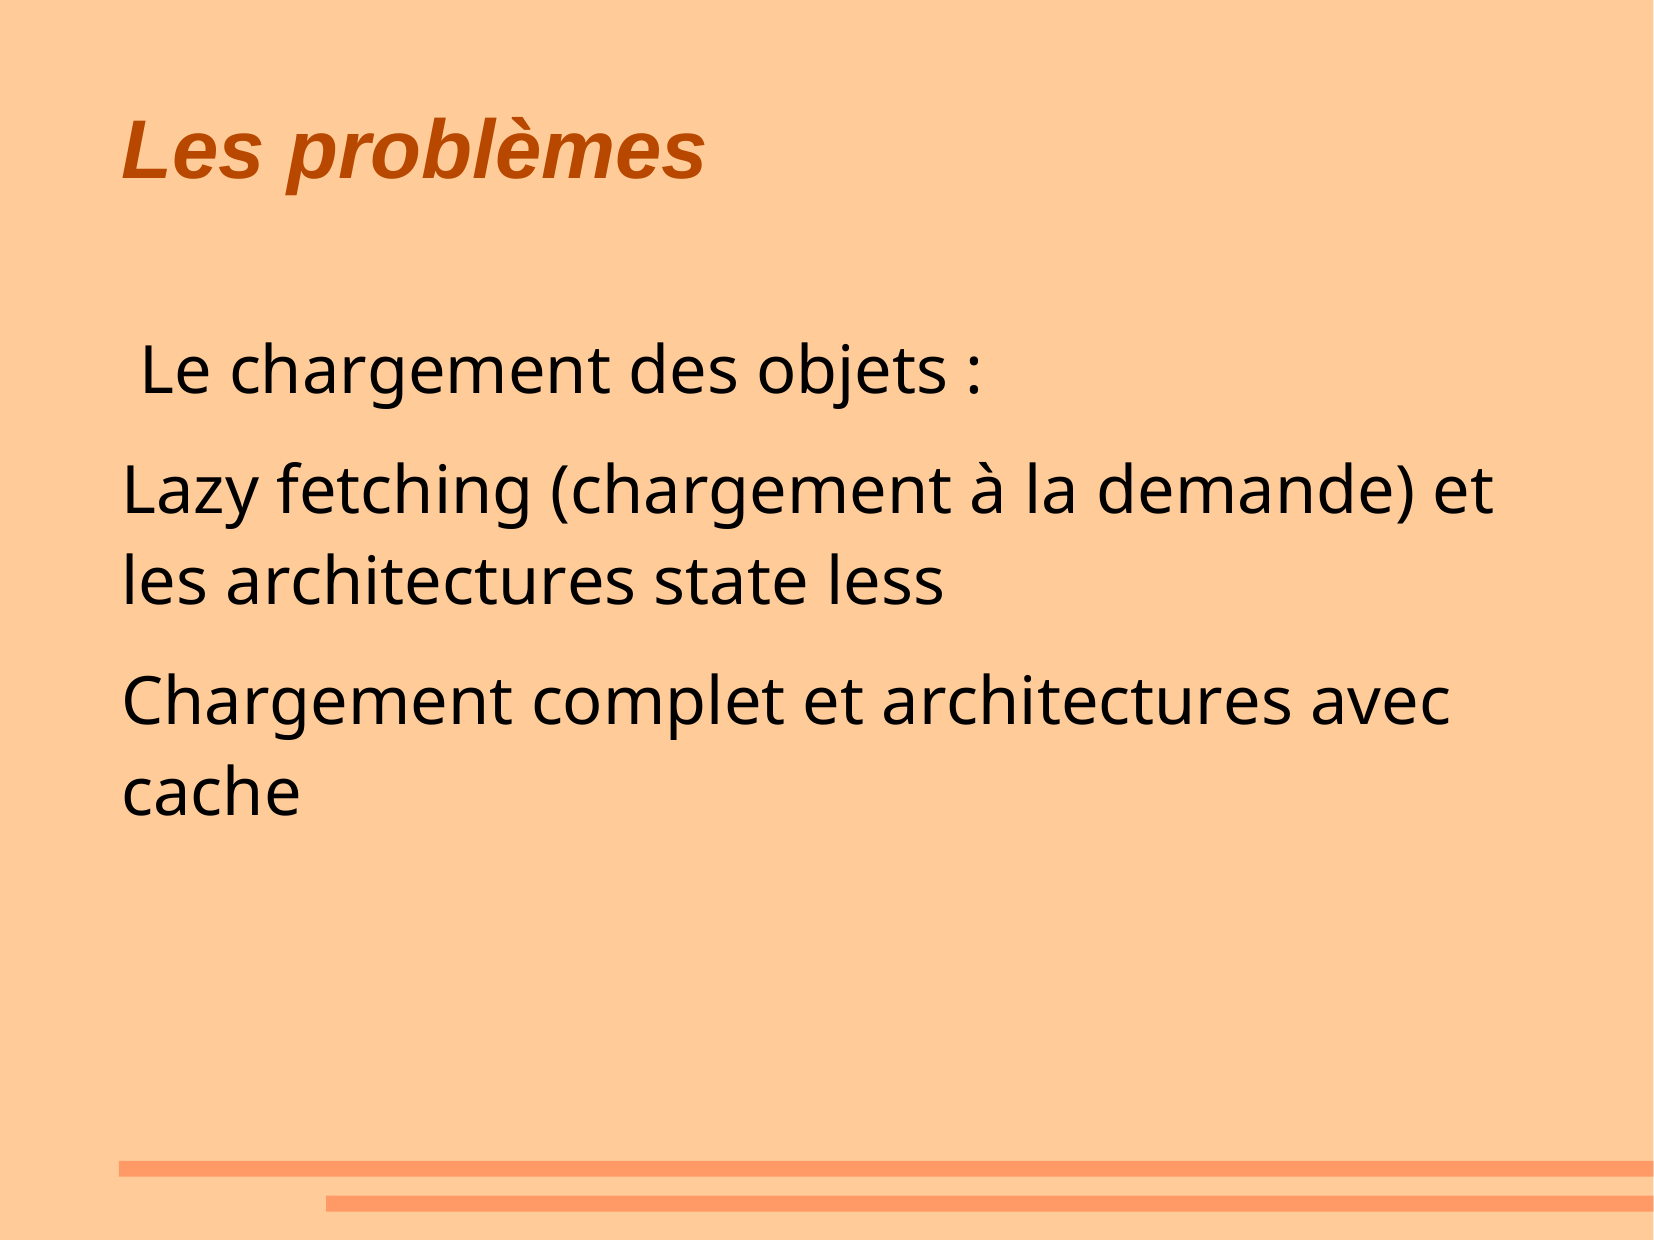

# Les problèmes
Le chargement des objets :
Lazy fetching (chargement à la demande) et les architectures state less
Chargement complet et architectures avec cache